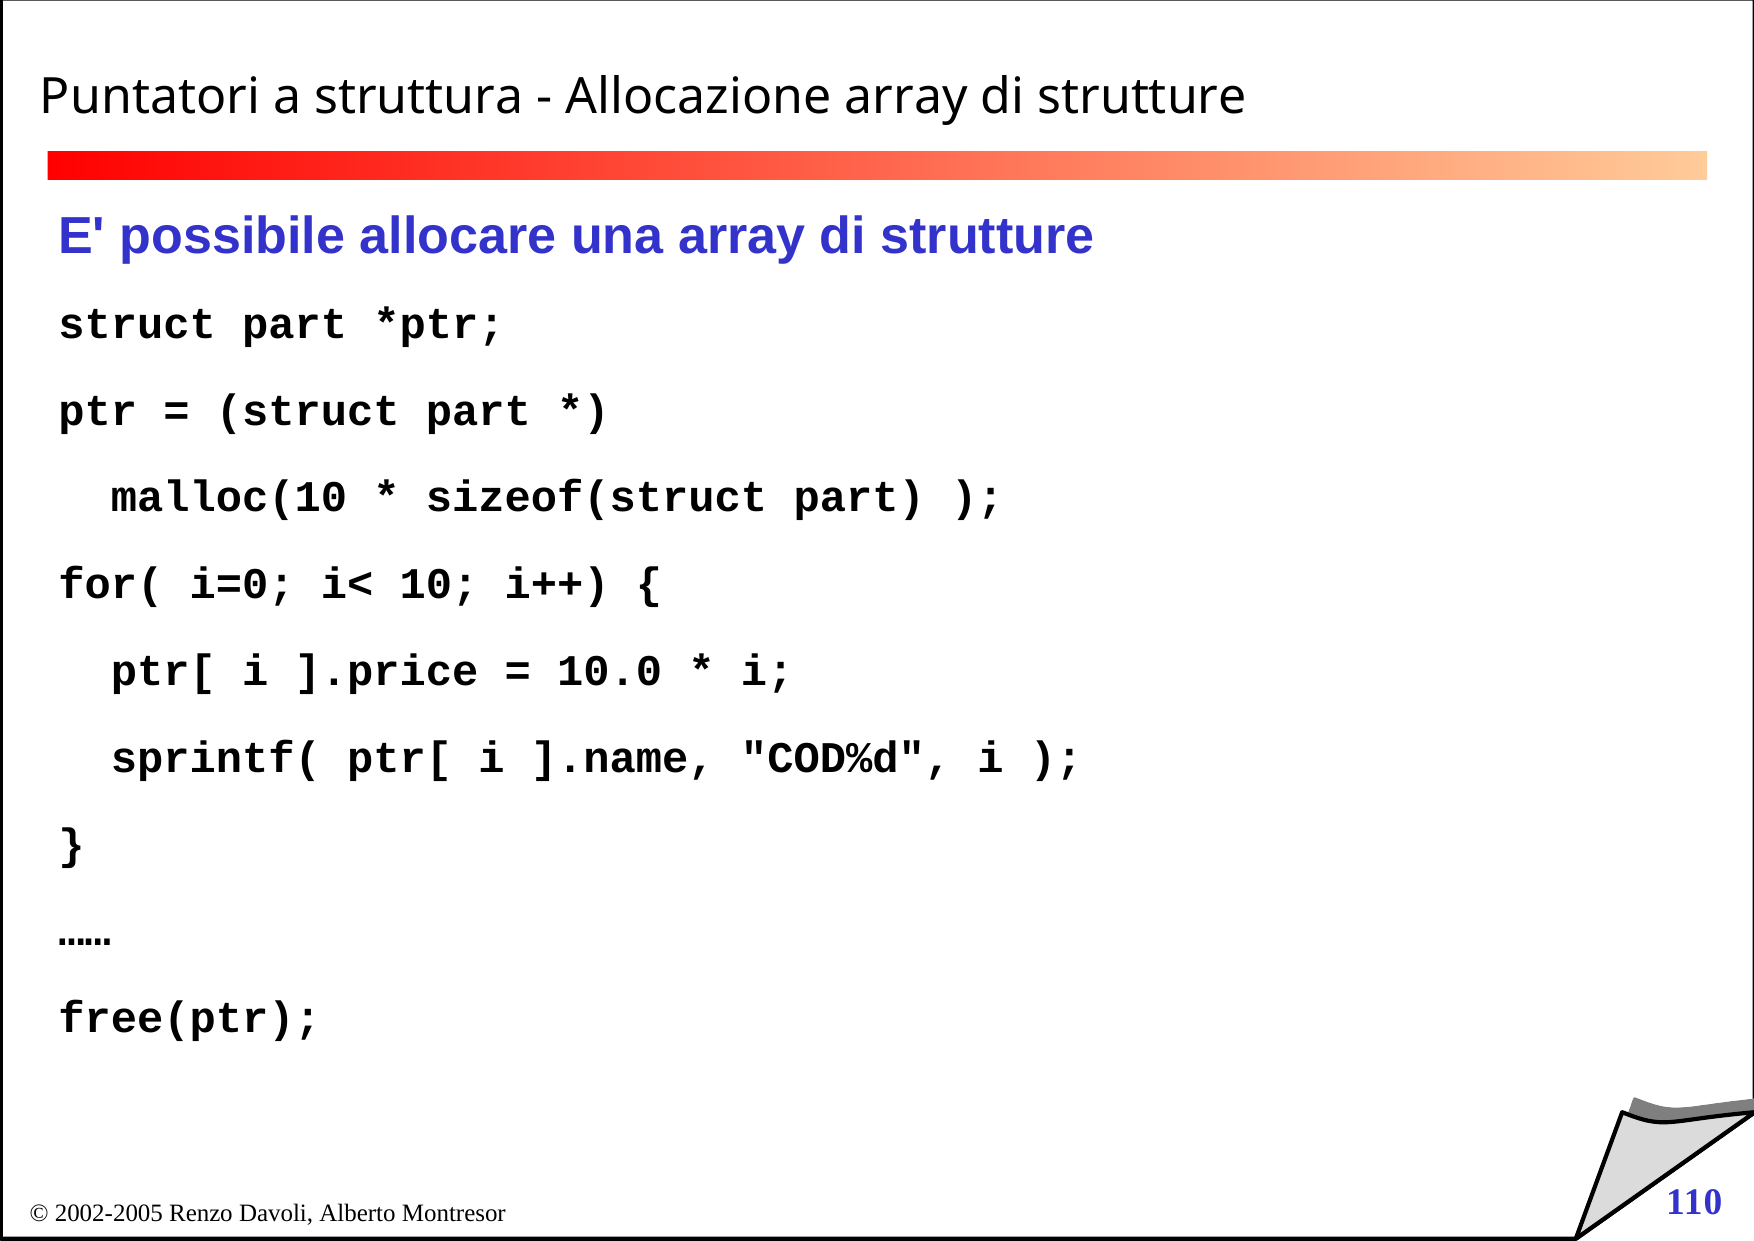

# Puntatori a struttura - Allocazione array di strutture
E' possibile allocare una array di strutture
struct part *ptr;
ptr = (struct part *)
 malloc(10 * sizeof(struct part) );
for( i=0; i< 10; i++) {
 ptr[ i ].price = 10.0 * i;
 sprintf( ptr[ i ].name, "COD%d", i );
}
……
free(ptr);